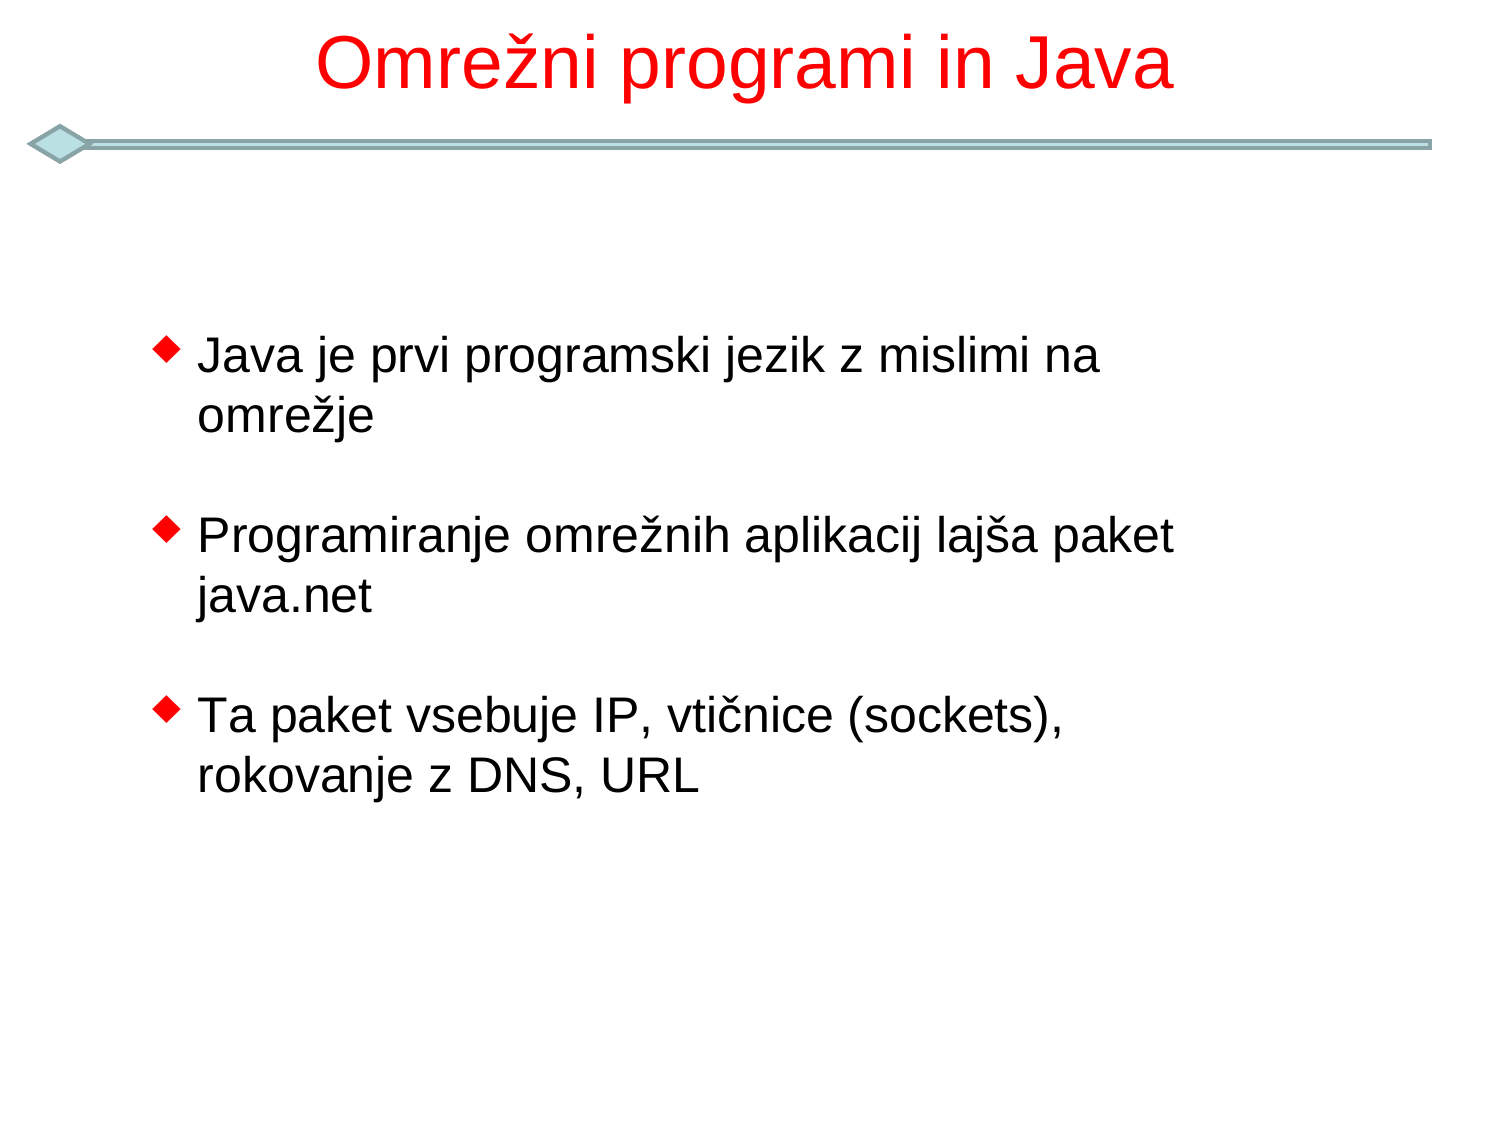

# Omrežni programi in Java
Java je prvi programski jezik z mislimi na omrežje
Programiranje omrežnih aplikacij lajša paket java.net
Ta paket vsebuje IP, vtičnice (sockets), rokovanje z DNS, URL